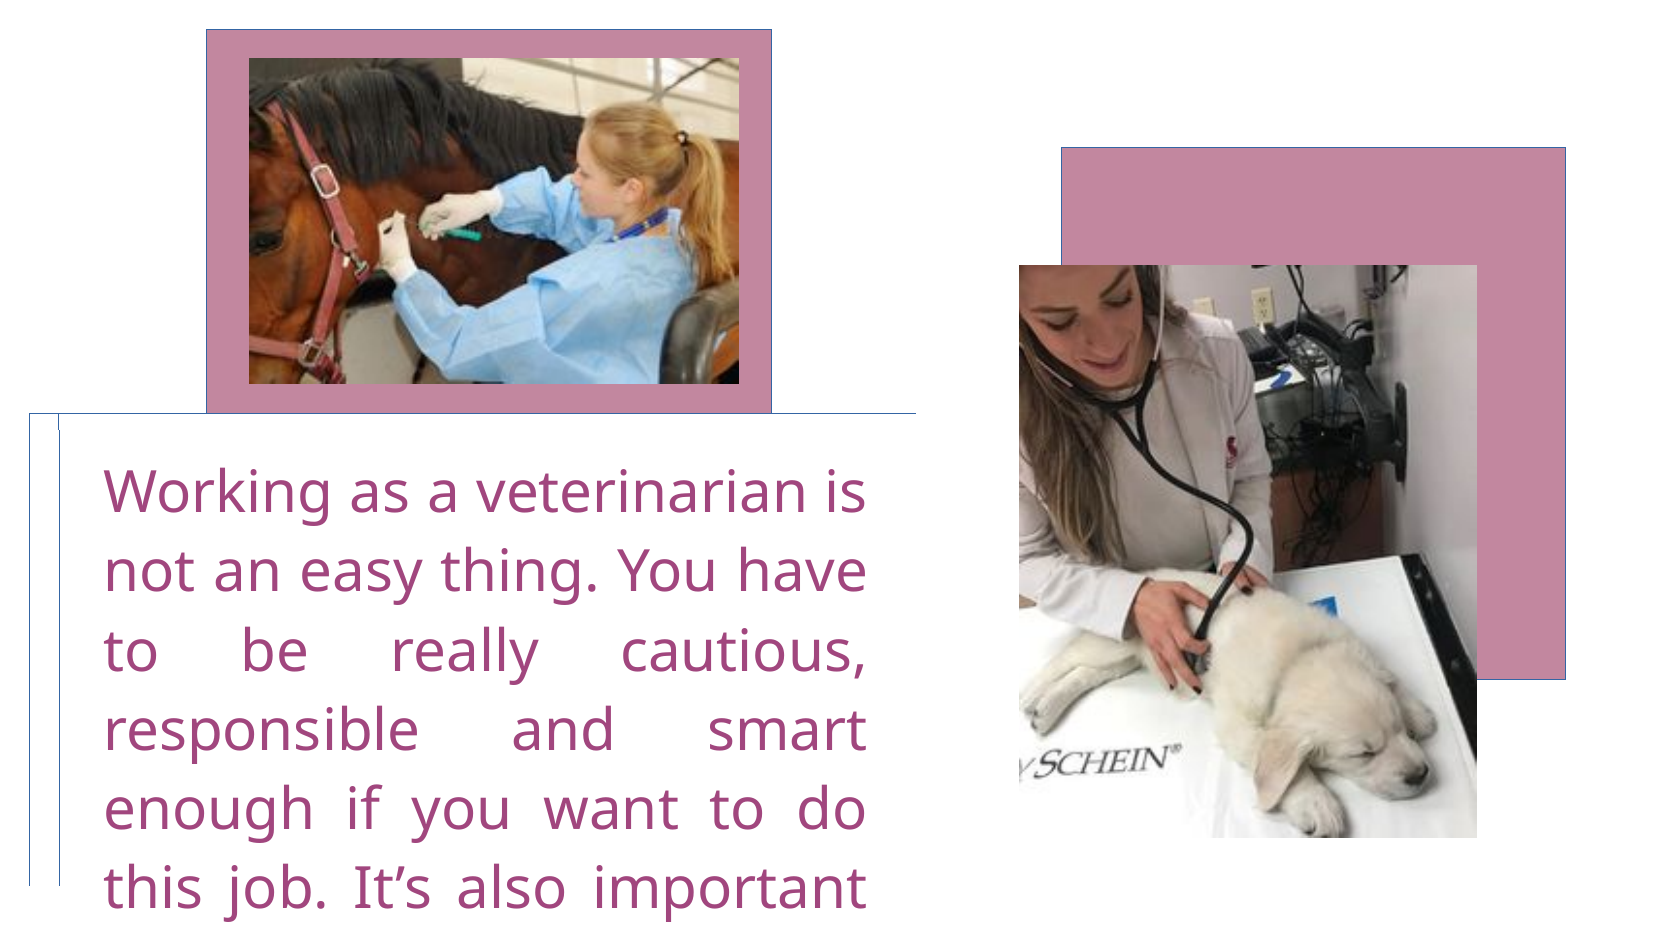

Working as a veterinarian is not an easy thing. You have to be really cautious, responsible and smart enough if you want to do this job. It’s also important to be empathetic towards animals, but not too much – you shouldn’t be too sensitive to their pain because it can make your work much more difficult.